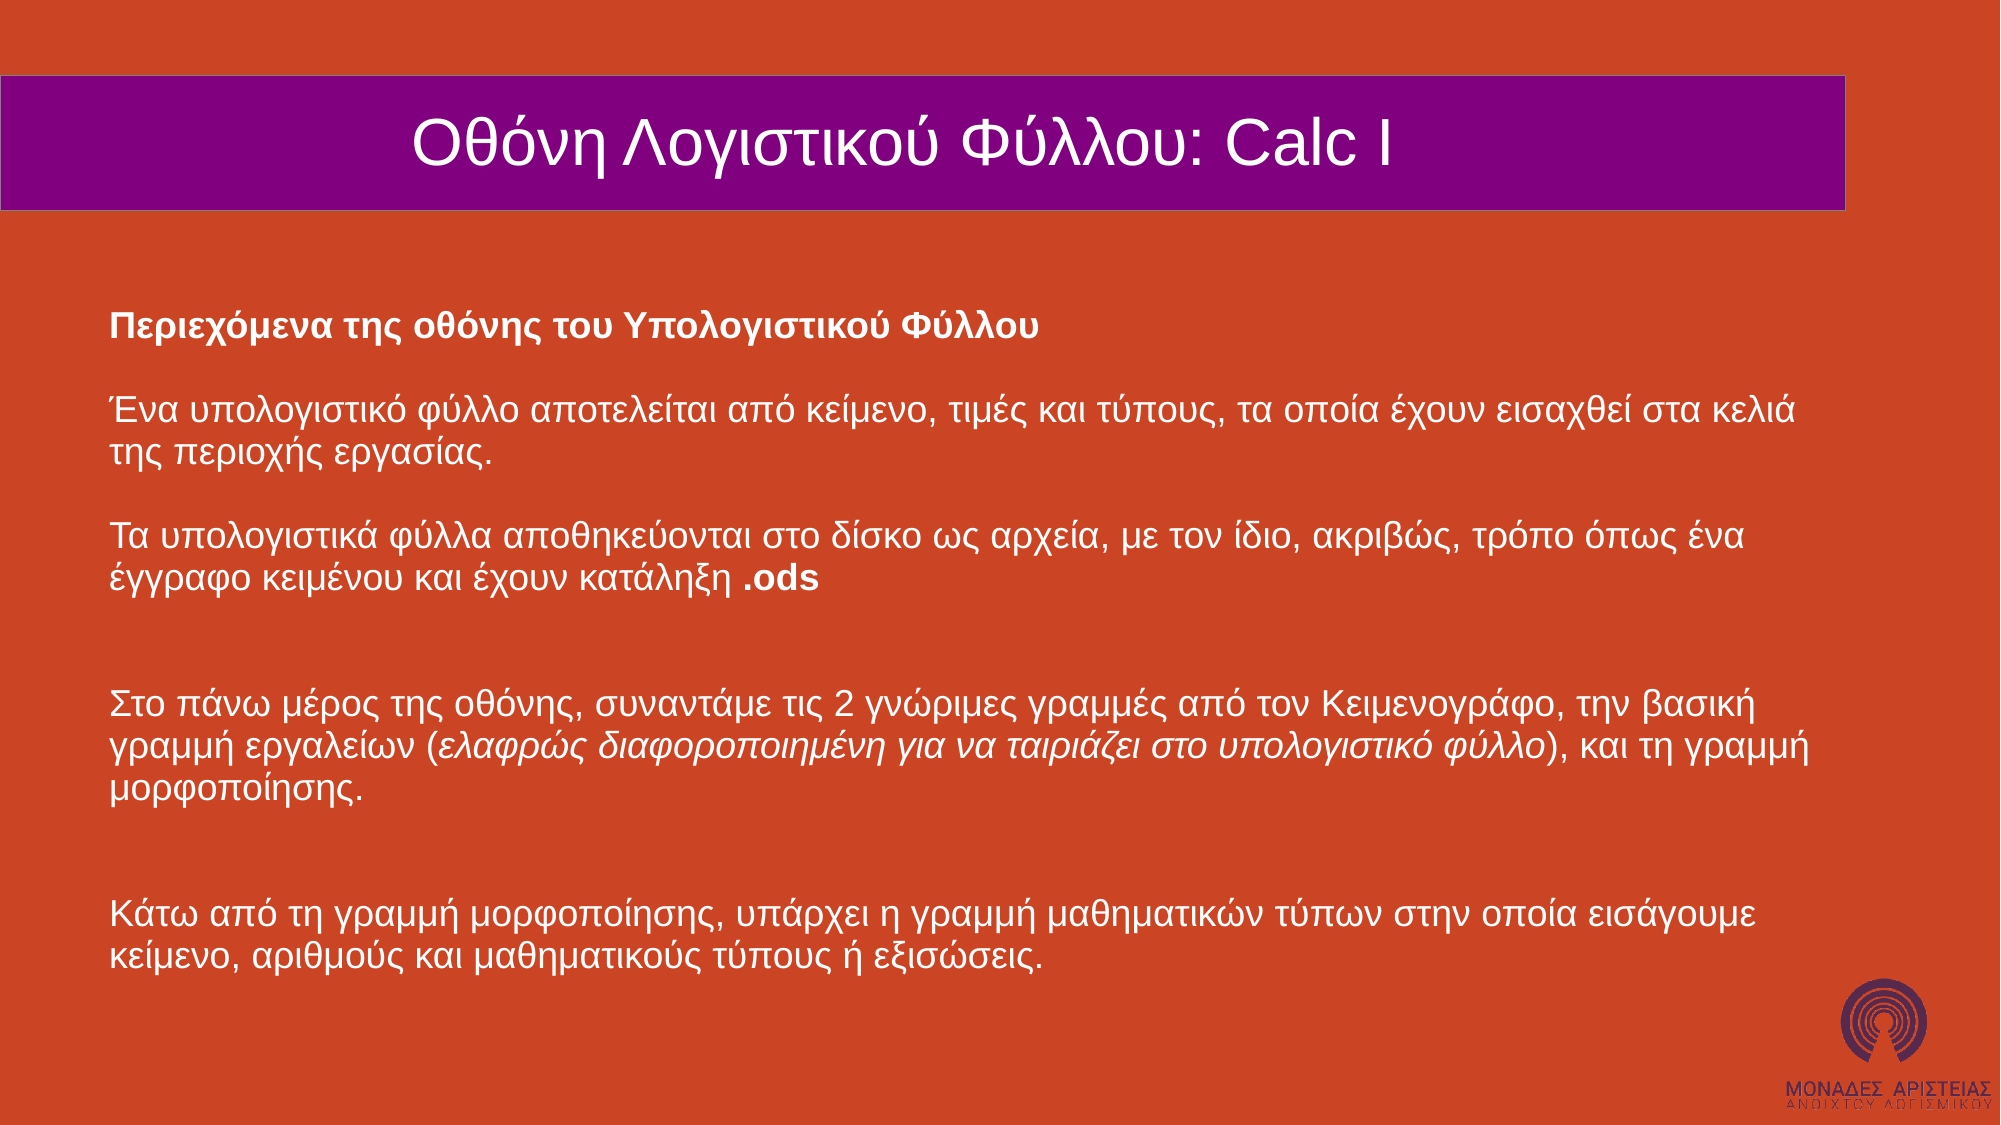

Οθόνη Λογιστικού Φύλλου: Calc Ι
Περιεχόμενα της οθόνης του Υπολογιστικού Φύλλου
Ένα υπολογιστικό φύλλο αποτελείται από κείμενο, τιμές και τύπους, τα οποία έχουν εισαχθεί στα κελιά της περιοχής εργασίας.
Τα υπολογιστικά φύλλα αποθηκεύονται στο δίσκο ως αρχεία, με τον ίδιο, ακριβώς, τρόπο όπως ένα έγγραφο κειμένου και έχουν κατάληξη .ods
Στο πάνω μέρος της οθόνης, συναντάμε τις 2 γνώριμες γραμμές από τον Κειμενογράφο, την βασική γραμμή εργαλείων (ελαφρώς διαφοροποιημένη για να ταιριάζει στο υπολογιστικό φύλλο), και τη γραμμή μορφοποίησης.
Κάτω από τη γραμμή μορφοποίησης, υπάρχει η γραμμή μαθηματικών τύπων στην οποία εισάγουμε κείμενο, αριθμούς και μαθηματικούς τύπους ή εξισώσεις.